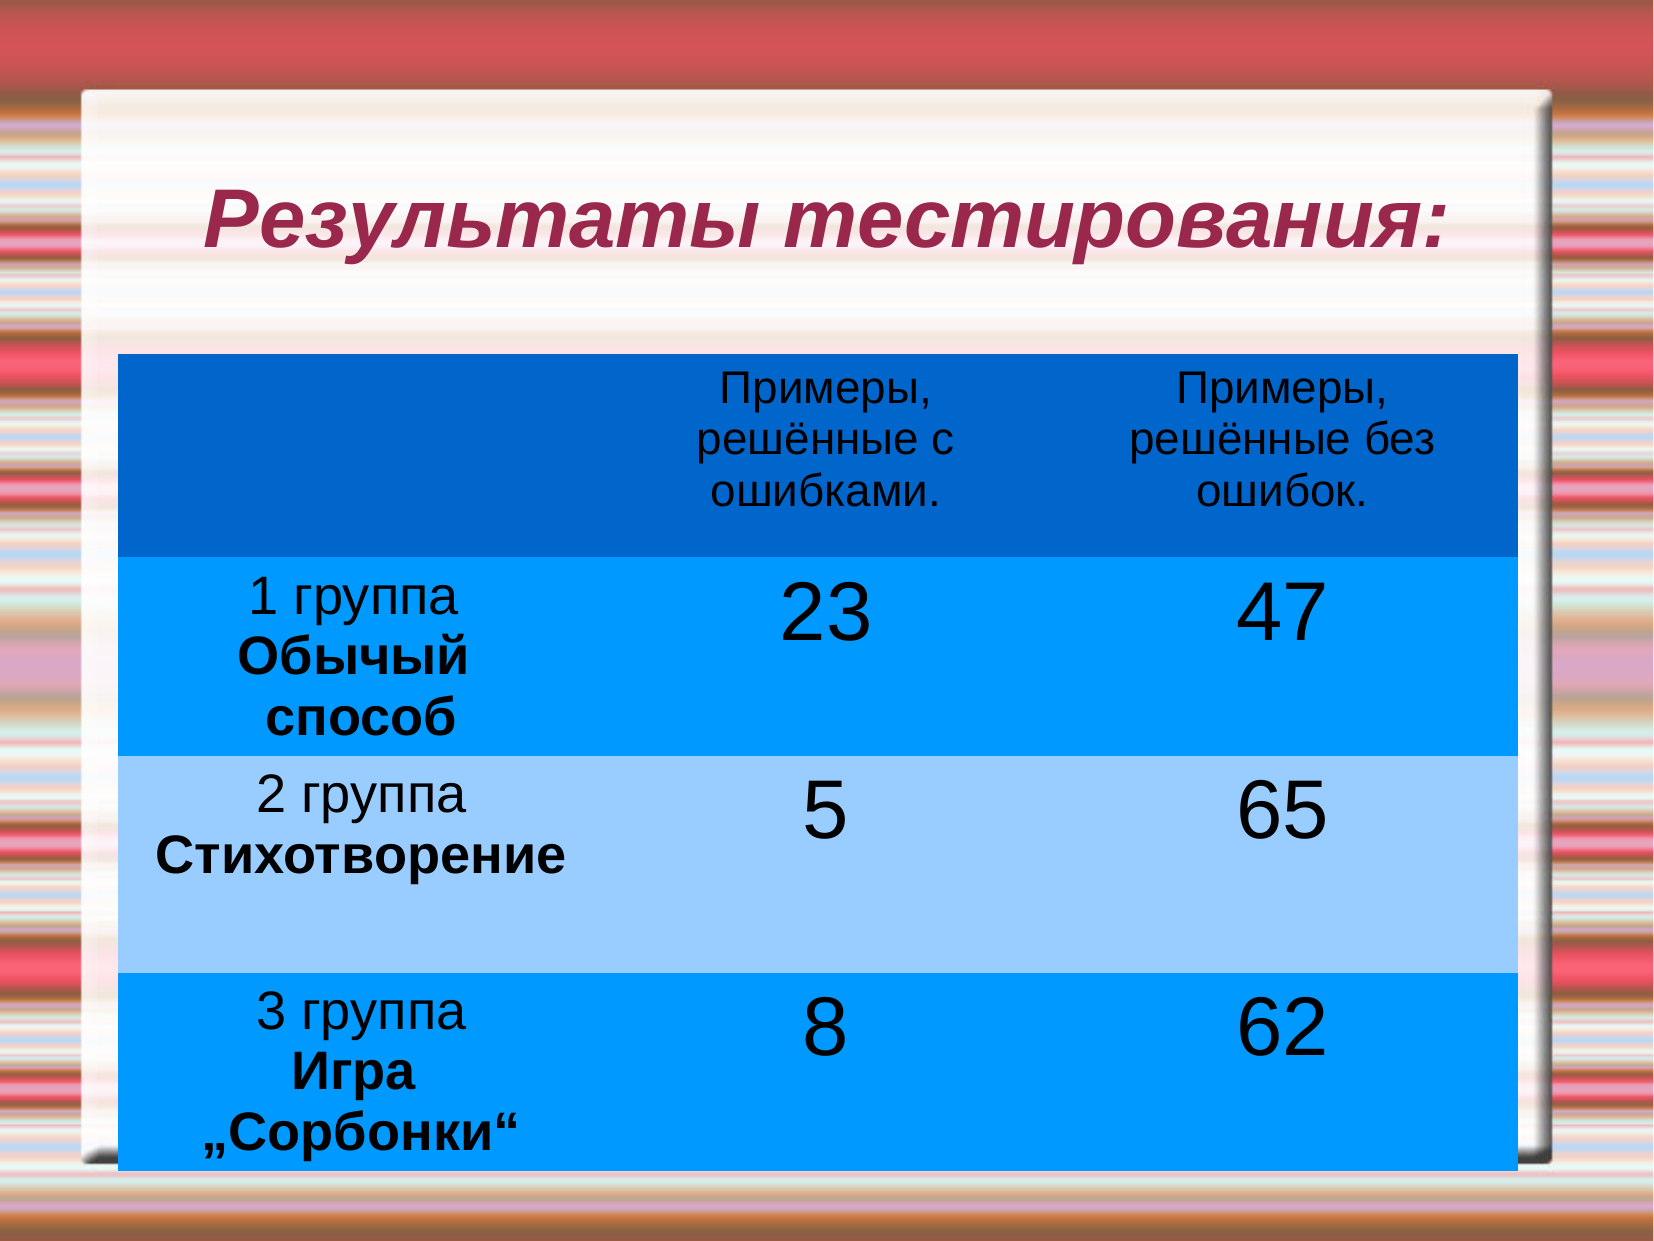

# Результаты тестирования:
| | Примеры, решённые с ошибками. | Примеры, решённые без ошибок. |
| --- | --- | --- |
| 1 группа Обычый способ | 23 | 47 |
| 2 группа Стихотворение | 5 | 65 |
| 3 группа Игра „Сорбонки“ | 8 | 62 |